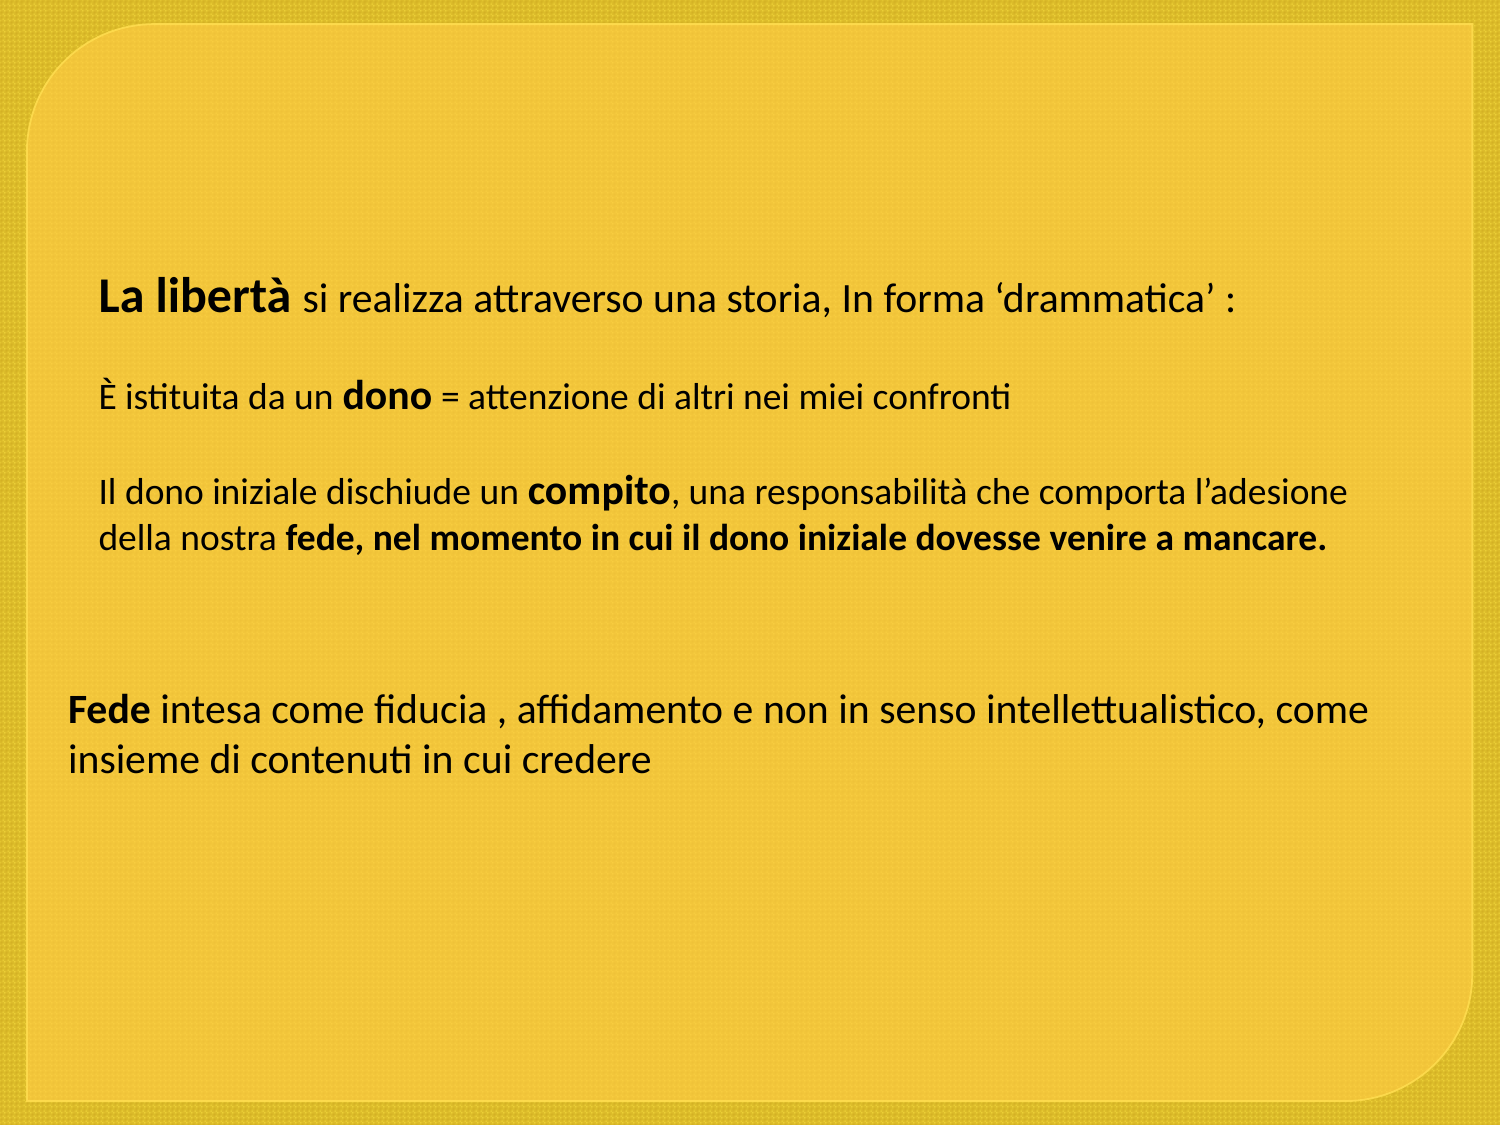

La libertà si realizza attraverso una storia, In forma ‘drammatica’ :
È istituita da un dono = attenzione di altri nei miei confronti
Il dono iniziale dischiude un compito, una responsabilità che comporta l’adesione della nostra fede, nel momento in cui il dono iniziale dovesse venire a mancare.
Fede intesa come fiducia , affidamento e non in senso intellettualistico, come insieme di contenuti in cui credere